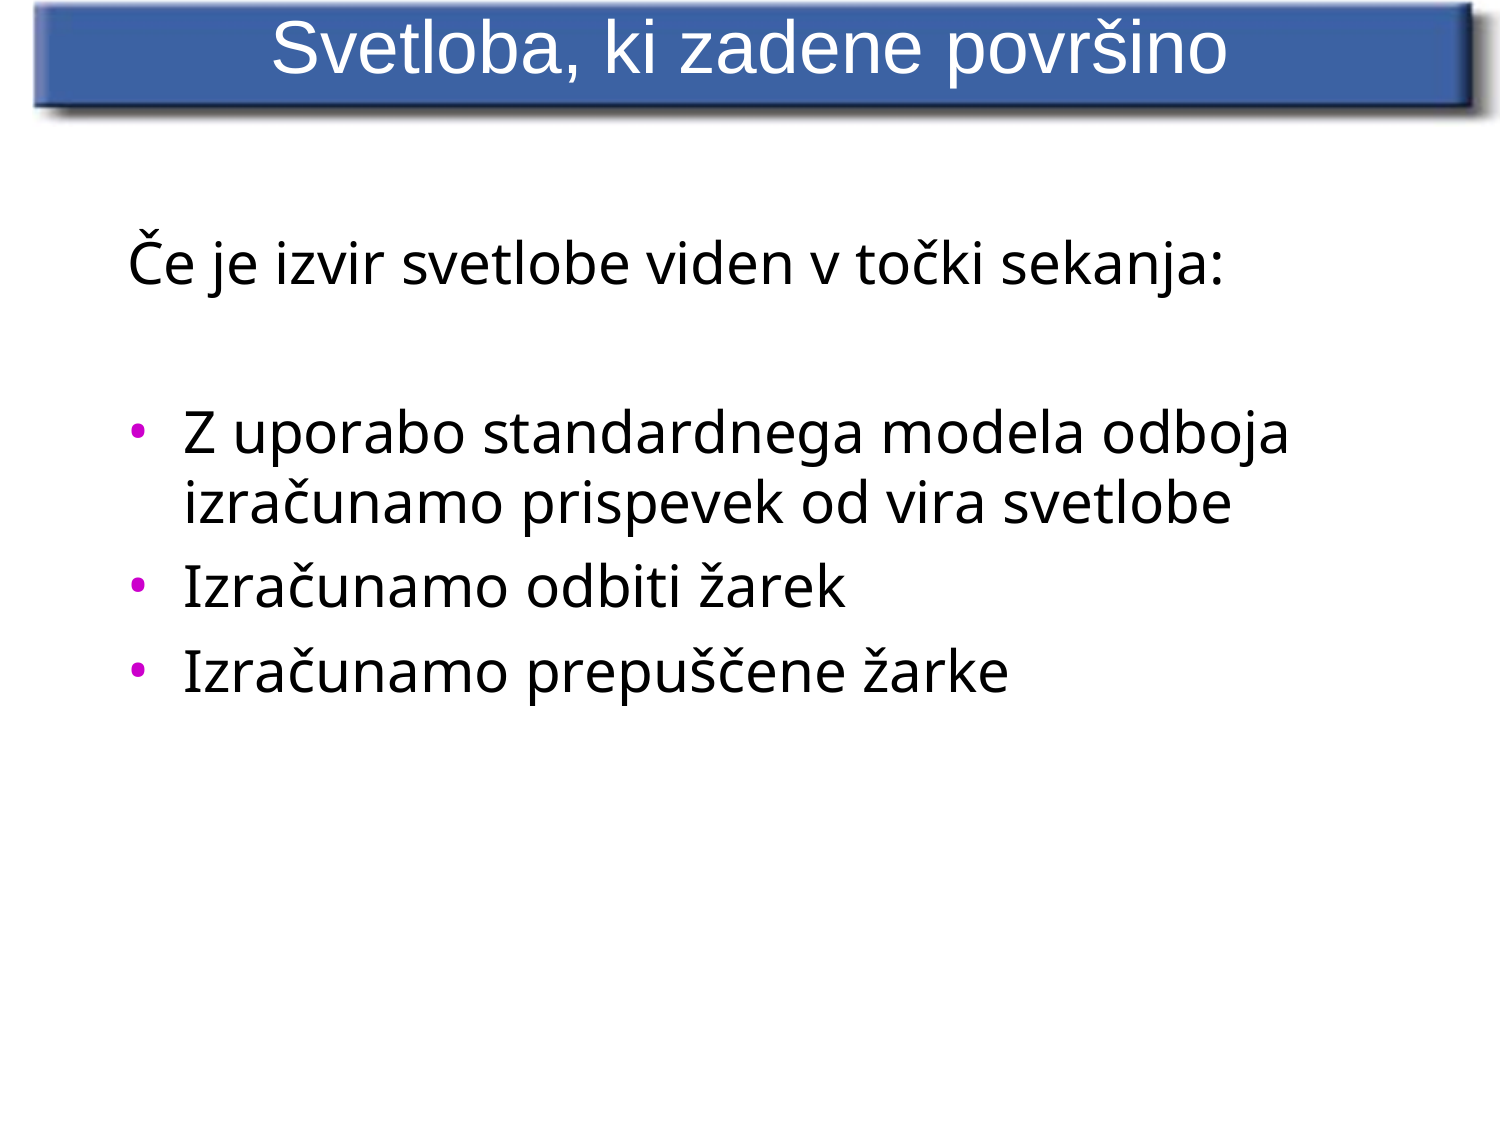

# Svetloba, ki zadene površino
Če je izvir svetlobe viden v točki sekanja:
Z uporabo standardnega modela odboja izračunamo prispevek od vira svetlobe
Izračunamo odbiti žarek
Izračunamo prepuščene žarke